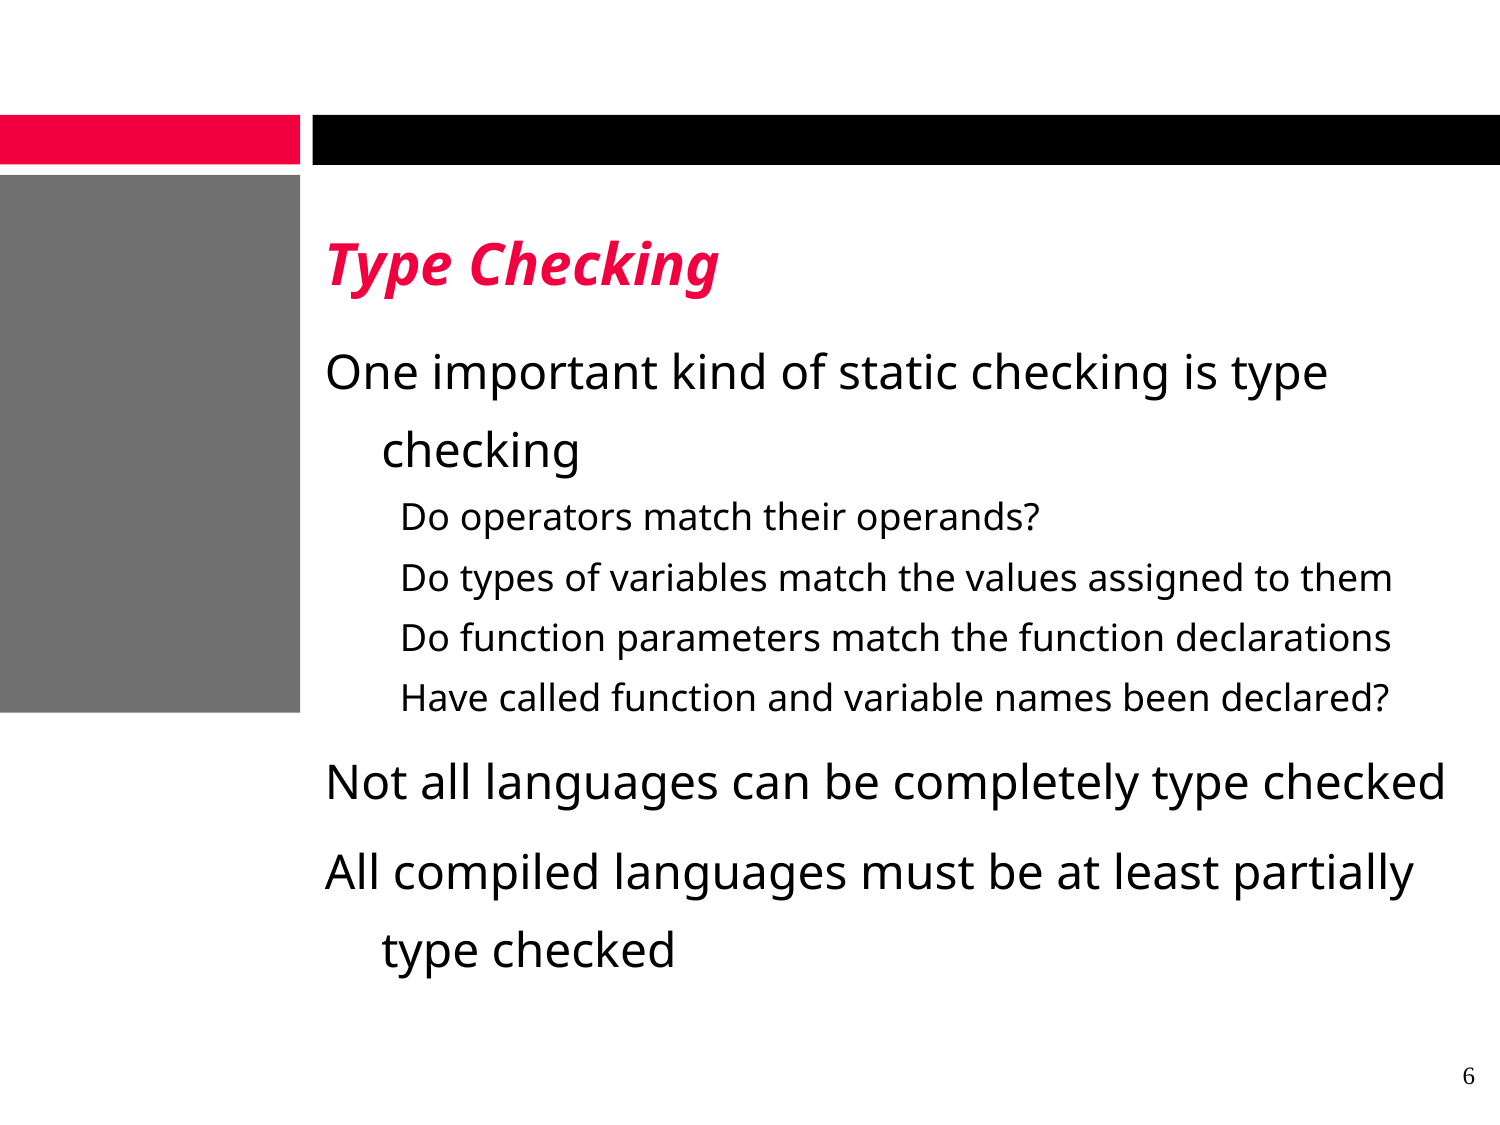

# Type Checking
One important kind of static checking is type checking
Do operators match their operands?
Do types of variables match the values assigned to them
Do function parameters match the function declarations
Have called function and variable names been declared?
Not all languages can be completely type checked
All compiled languages must be at least partially type checked
6